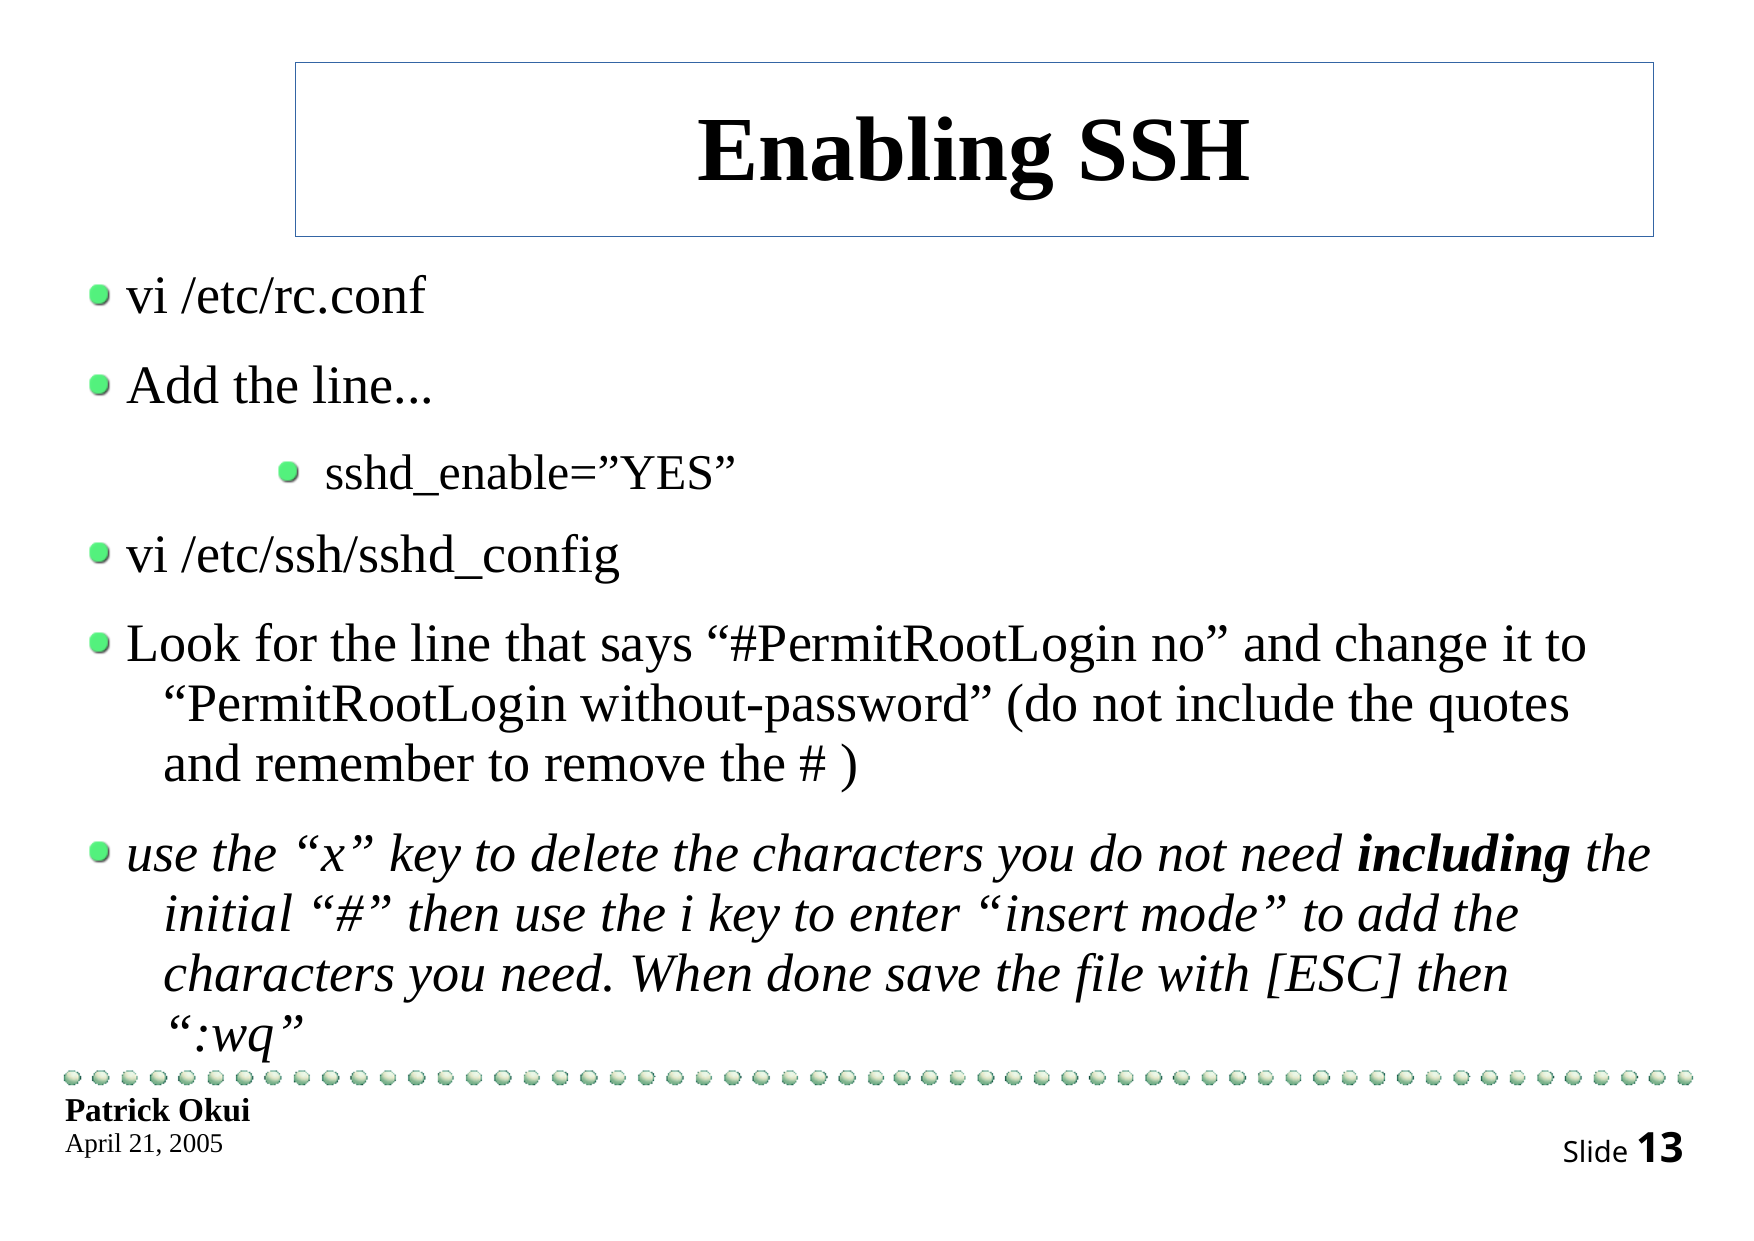

# Enabling SSH
vi /etc/rc.conf
Add the line...
sshd_enable=”YES”
vi /etc/ssh/sshd_config
Look for the line that says “#PermitRootLogin no” and change it to “PermitRootLogin without-password” (do not include the quotes and remember to remove the # )
use the “x” key to delete the characters you do not need including the initial “#” then use the i key to enter “insert mode” to add the characters you need. When done save the file with [ESC] then “:wq”